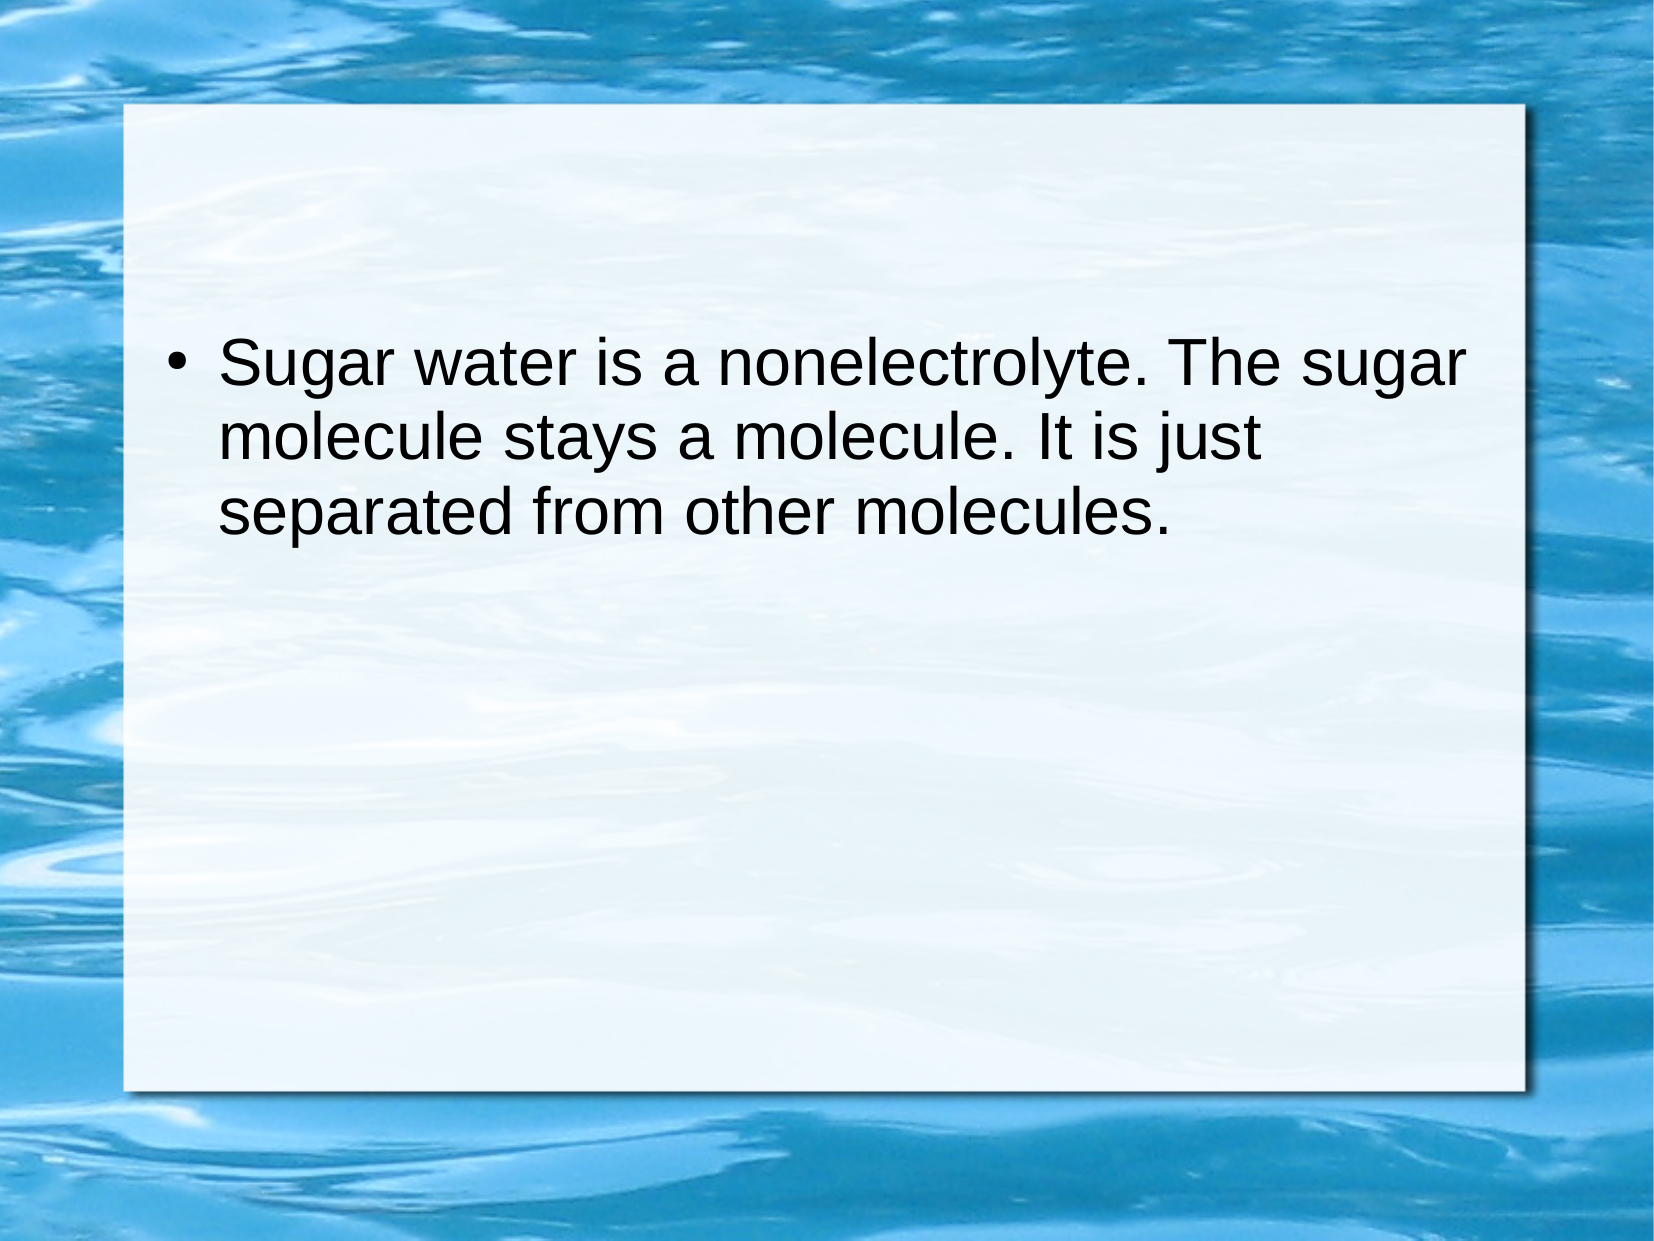

#
Sugar water is a nonelectrolyte. The sugar molecule stays a molecule. It is just separated from other molecules.